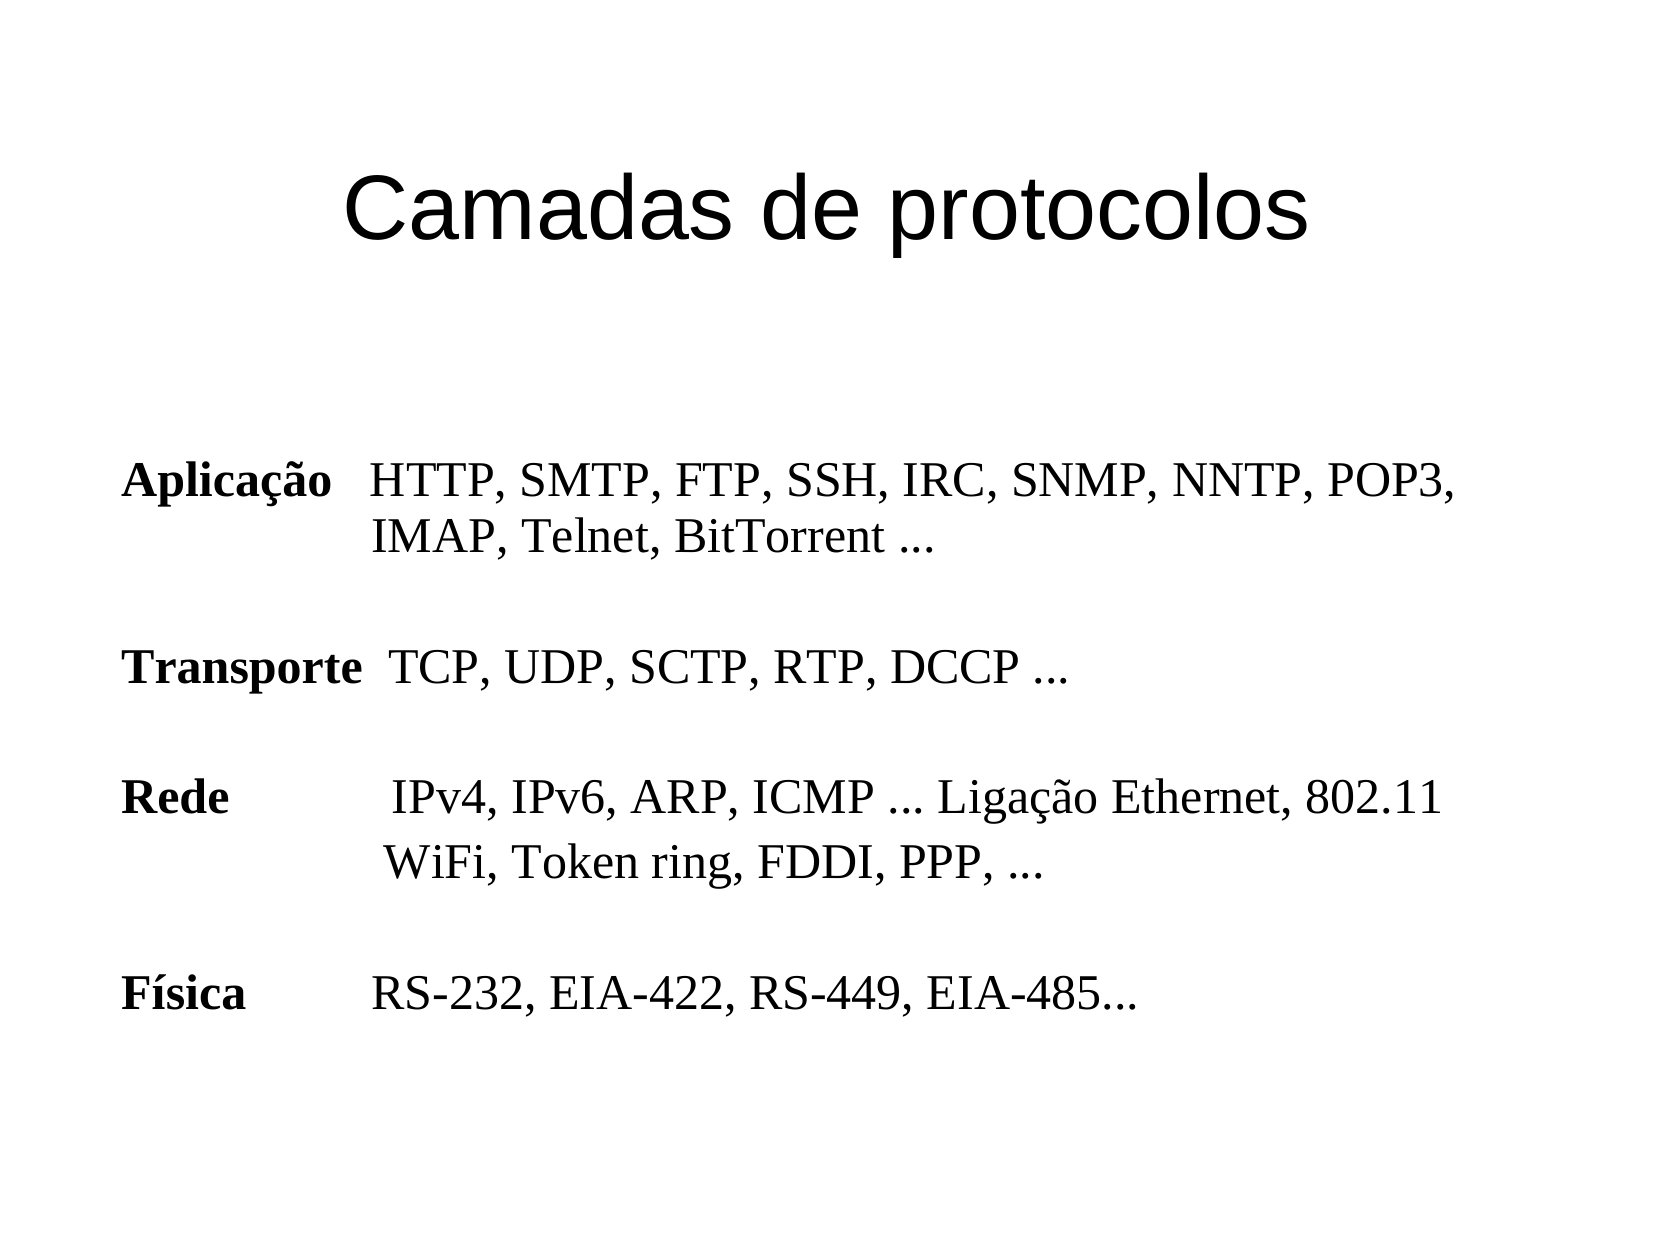

# Camadas de protocolos
Aplicação HTTP, SMTP, FTP, SSH, IRC, SNMP, NNTP, POP3, 	 IMAP, Telnet, BitTorrent ...
Transporte TCP, UDP, SCTP, RTP, DCCP ...
Rede IPv4, IPv6, ARP, ICMP ... Ligação Ethernet, 802.11
 WiFi, Token ring, FDDI, PPP, ...
Física RS-232, EIA-422, RS-449, EIA-485...